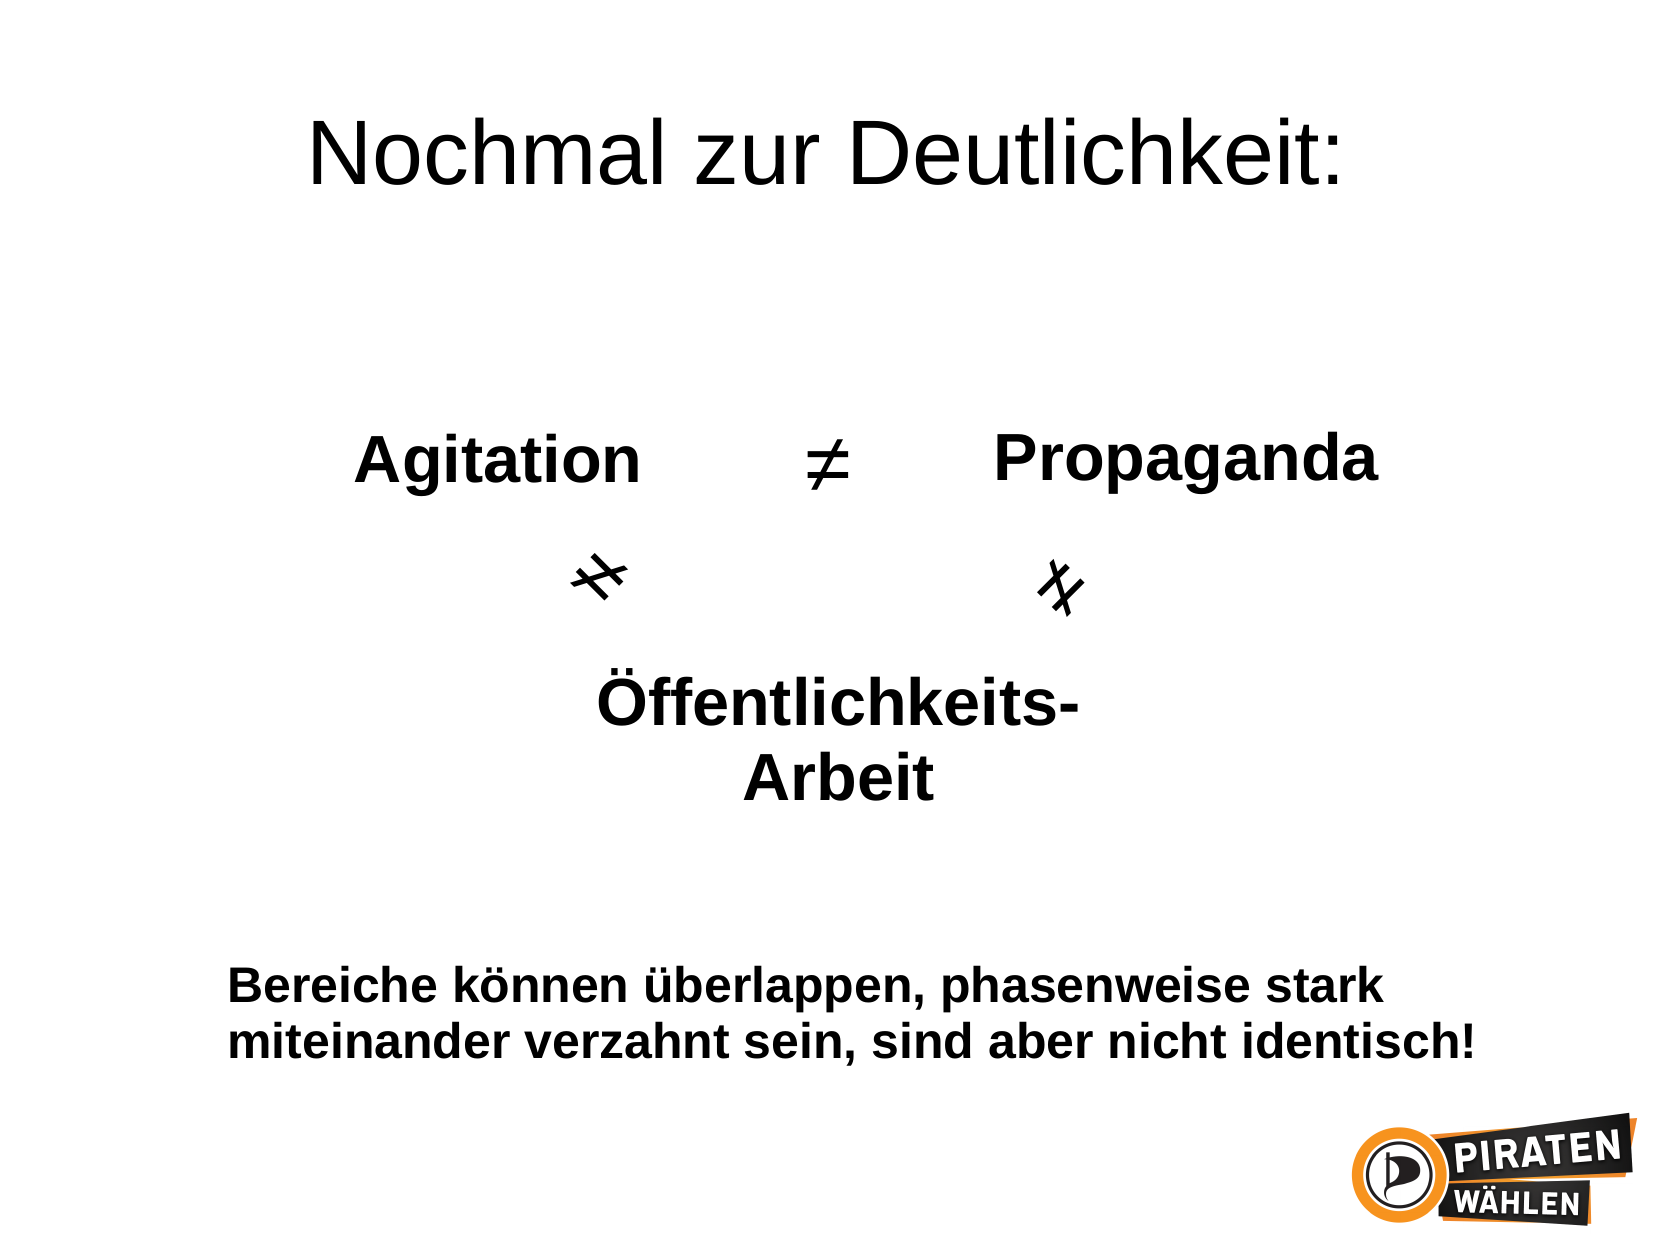

# Nochmal zur Deutlichkeit:
≠
Propaganda
Agitation
≠
≠
Öffentlichkeits-
Arbeit
Bereiche können überlappen, phasenweise stark miteinander verzahnt sein, sind aber nicht identisch!